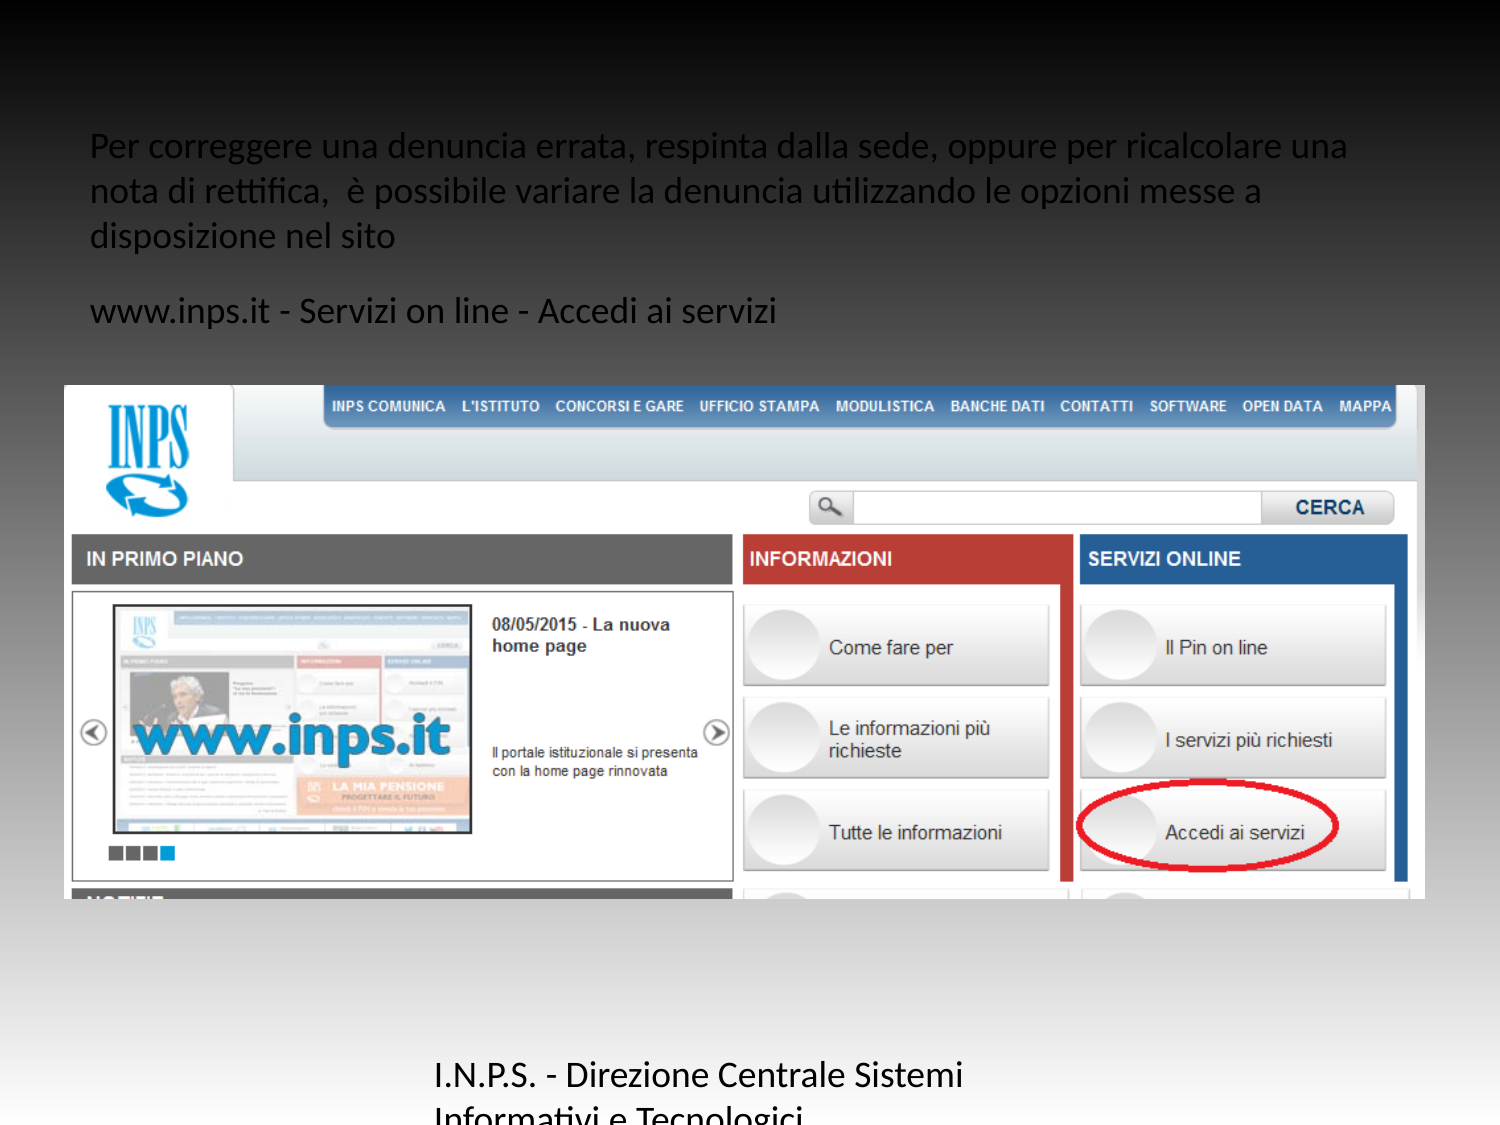

# Per correggere una denuncia errata, respinta dalla sede, oppure per ricalcolare una nota di rettifica, è possibile variare la denuncia utilizzando le opzioni messe a disposizione nel sito
www.inps.it - Servizi on line - Accedi ai servizi
I.N.P.S. - Direzione Centrale Sistemi Informativi e Tecnologici